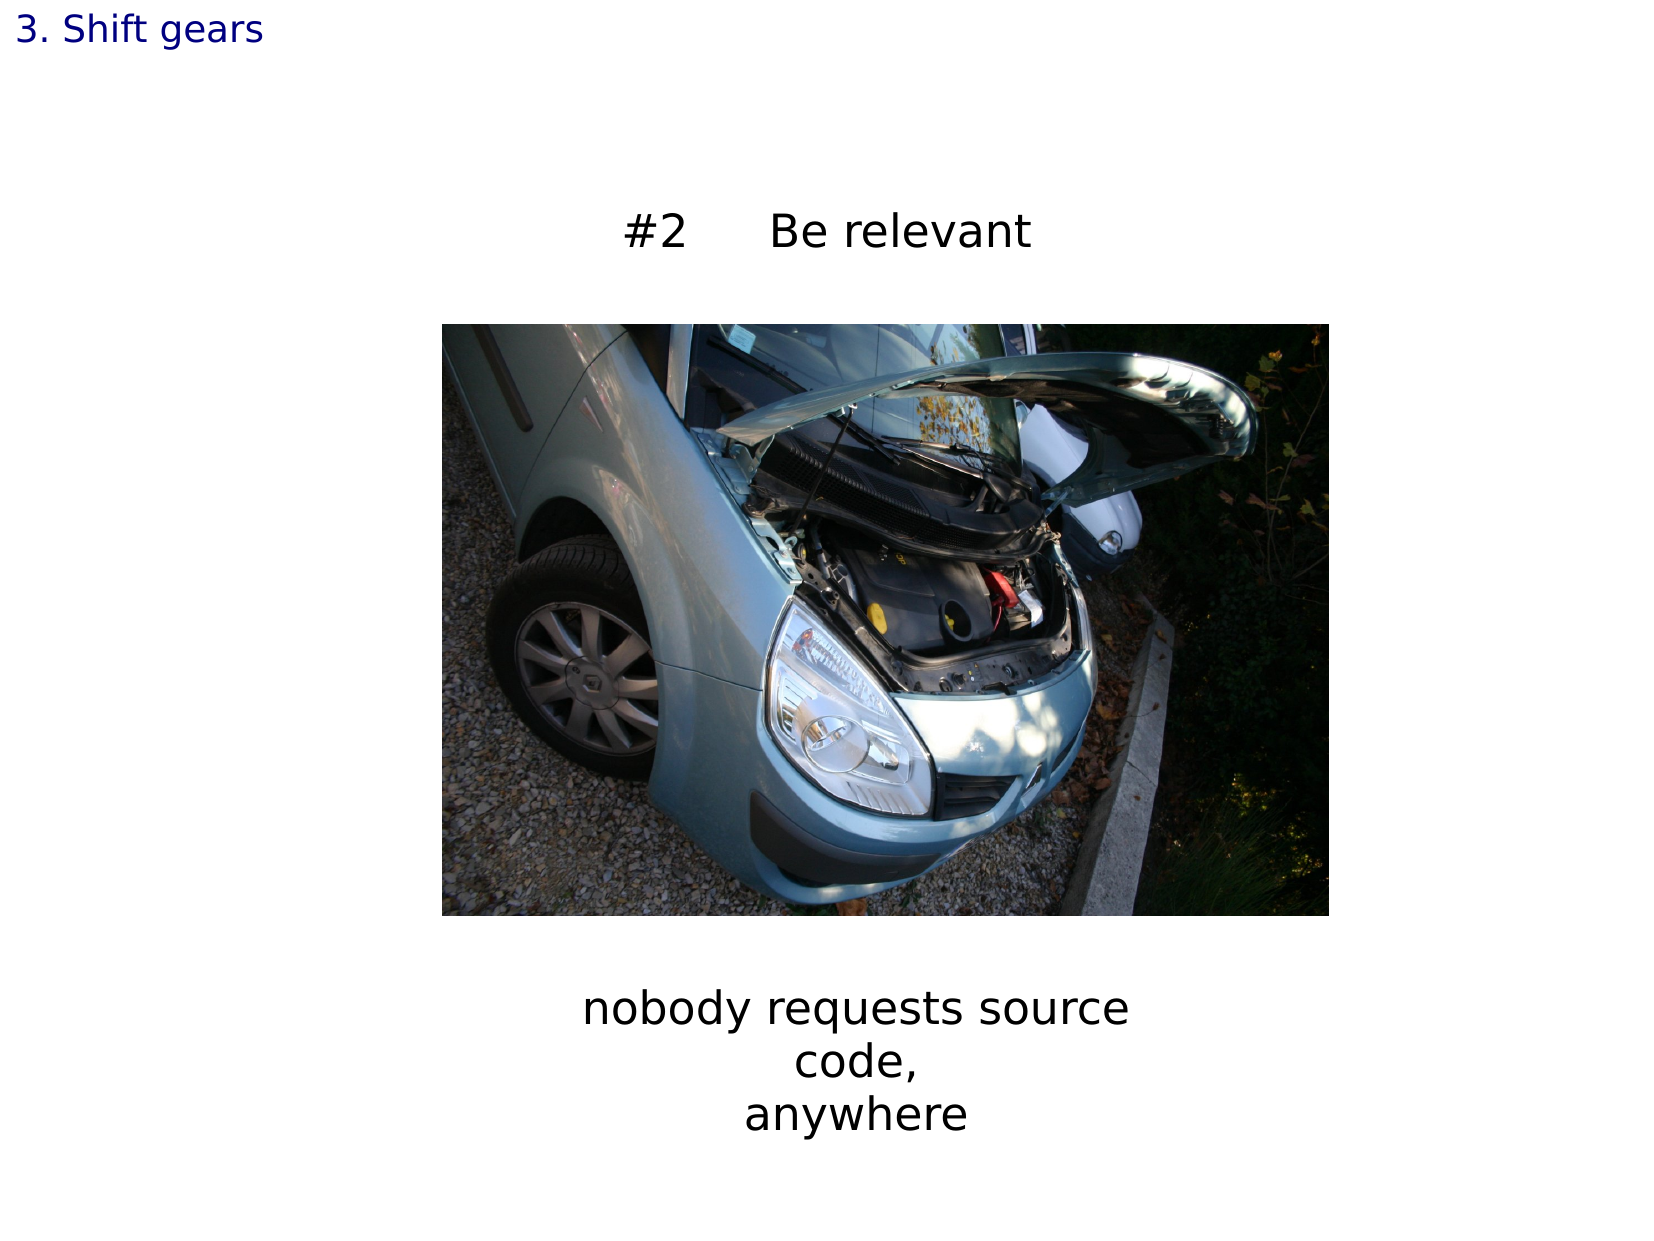

3. Shift gears
#2		Be relevant
nobody requests source code,
anywhere